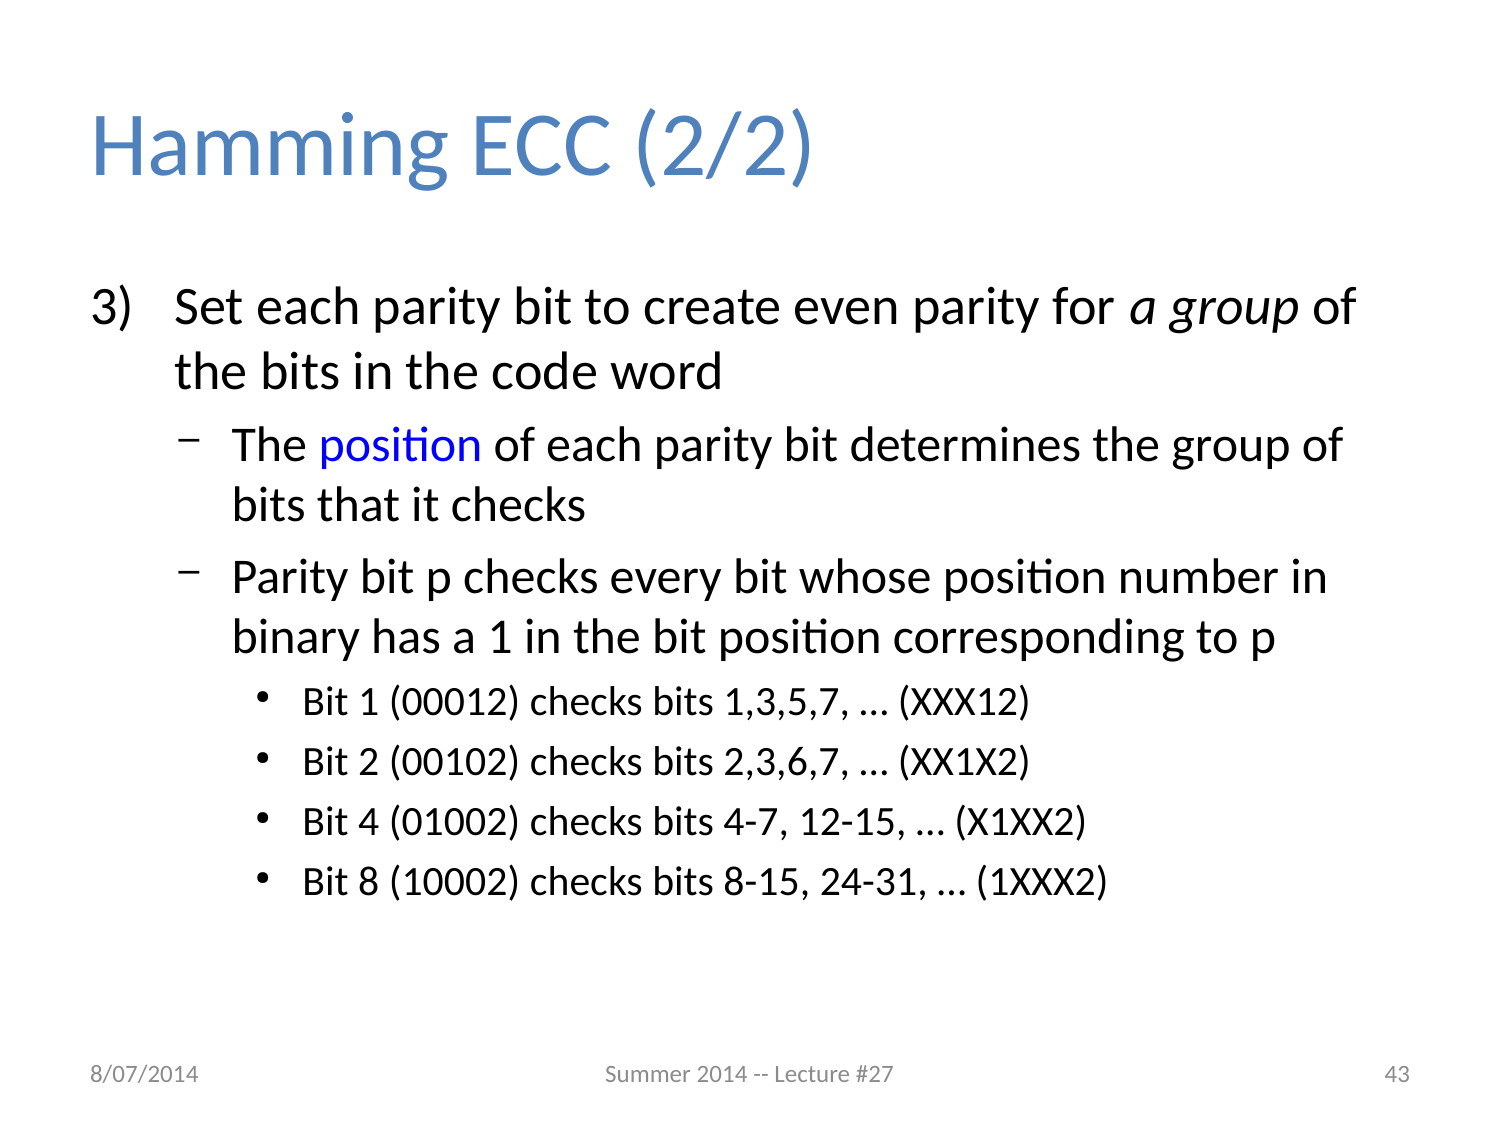

# Hamming ECC (2/2)
Set each parity bit to create even parity for a group of the bits in the code word
The position of each parity bit determines the group of bits that it checks
Parity bit p checks every bit whose position number in binary has a 1 in the bit position corresponding to p
Bit 1 (00012) checks bits 1,3,5,7, … (XXX12)
Bit 2 (00102) checks bits 2,3,6,7, … (XX1X2)
Bit 4 (01002) checks bits 4-7, 12-15, … (X1XX2)
Bit 8 (10002) checks bits 8-15, 24-31, … (1XXX2)
8/07/2014
Summer 2014 -- Lecture #27